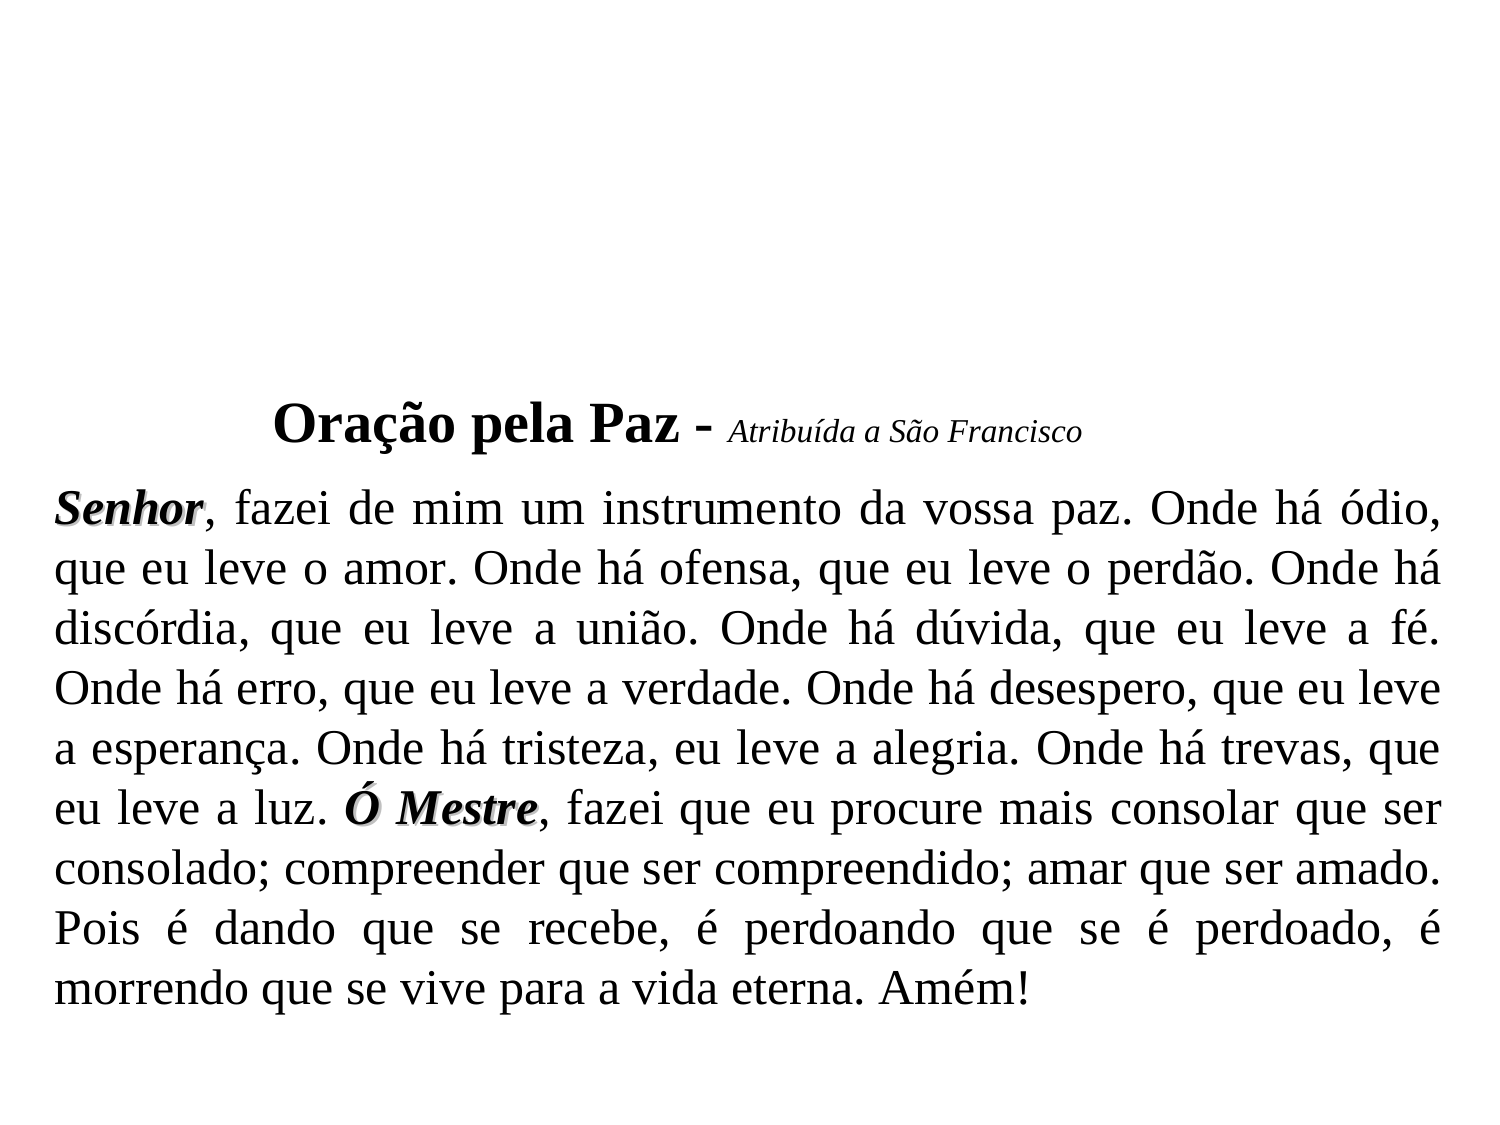

Oração pela Paz - Atribuída a São Francisco
Senhor, fazei de mim um instrumento da vossa paz. Onde há ódio, que eu leve o amor. Onde há ofensa, que eu leve o perdão. Onde há discórdia, que eu leve a união. Onde há dúvida, que eu leve a fé. Onde há erro, que eu leve a verdade. Onde há desespero, que eu leve a esperança. Onde há tristeza, eu leve a alegria. Onde há trevas, que eu leve a luz. Ó Mestre, fazei que eu procure mais consolar que ser consolado; compreender que ser compreendido; amar que ser amado. Pois é dando que se recebe, é perdoando que se é perdoado, é morrendo que se vive para a vida eterna. Amém!